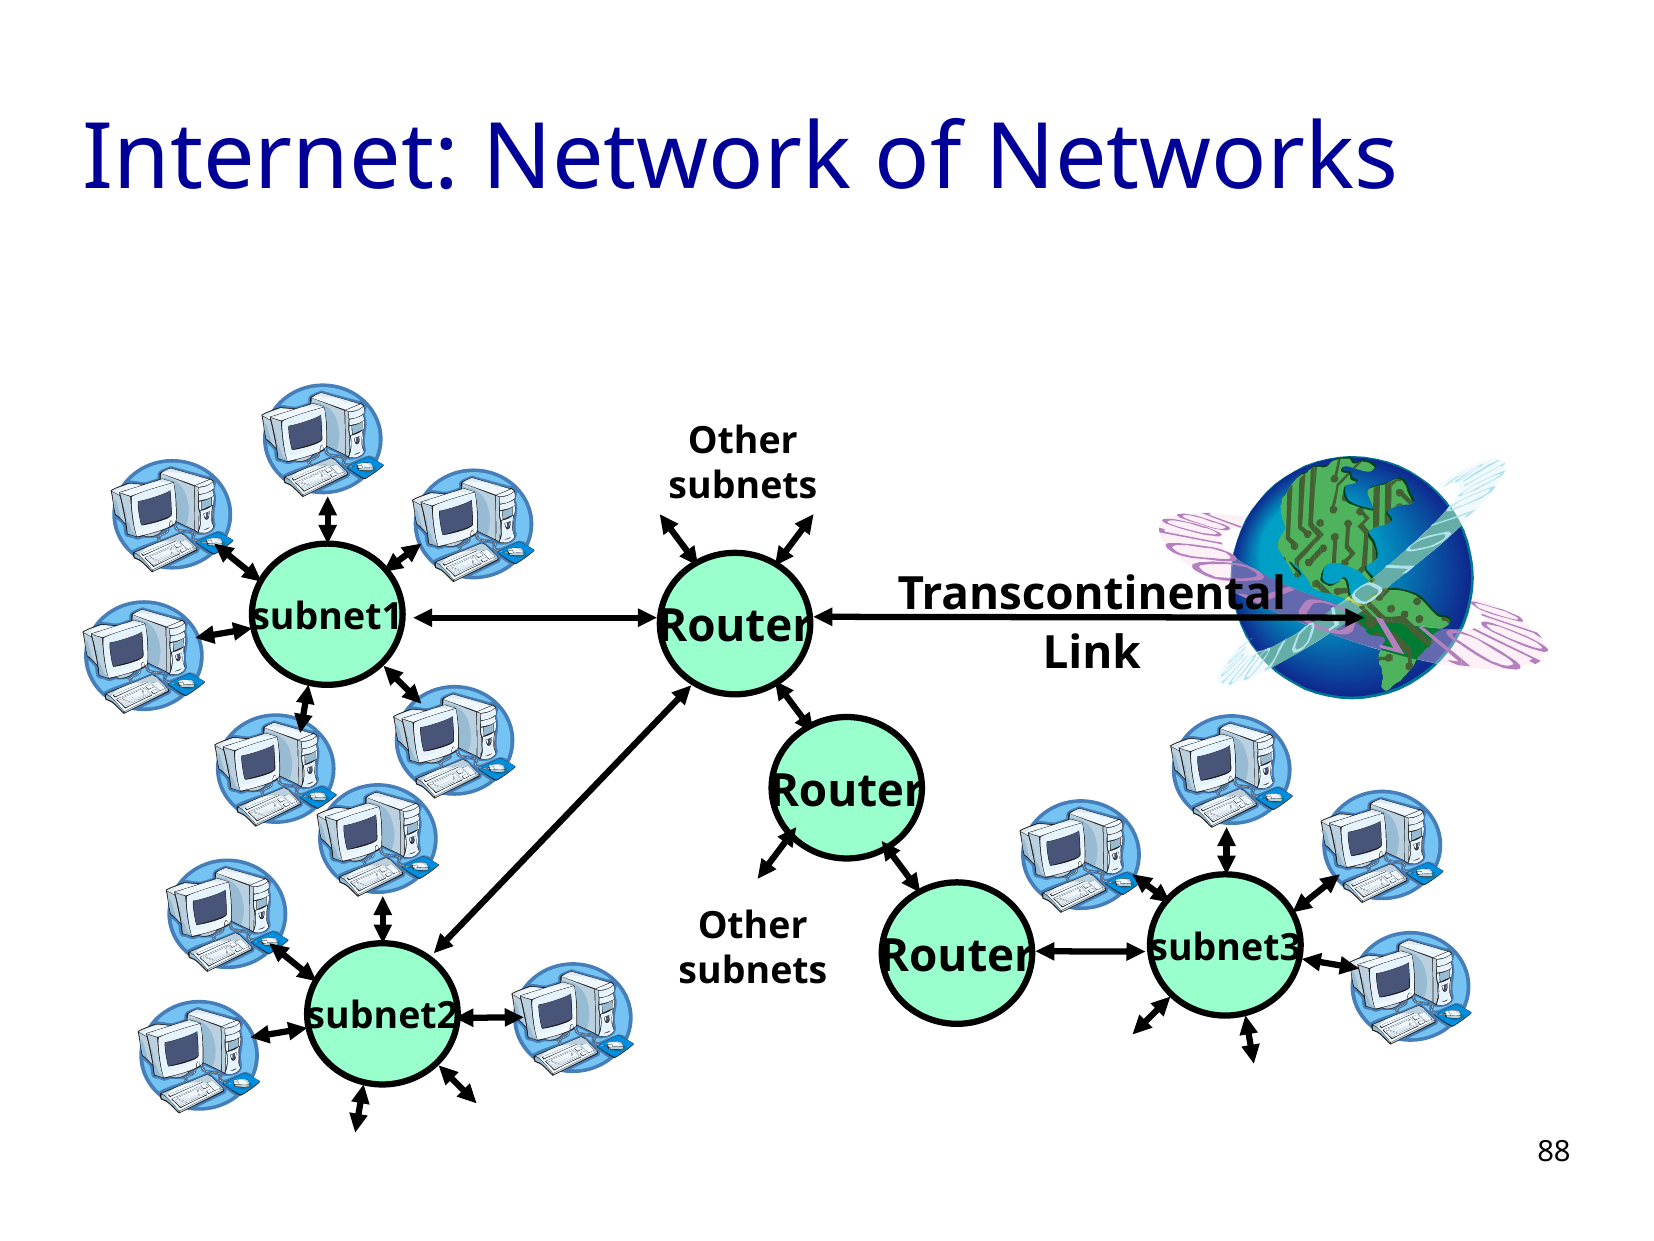

# Internet: Network of Networks
Other
subnets
subnet1
Router
Transcontinental
Link
Router
subnet3
Router
Other
subnets
subnet2
88